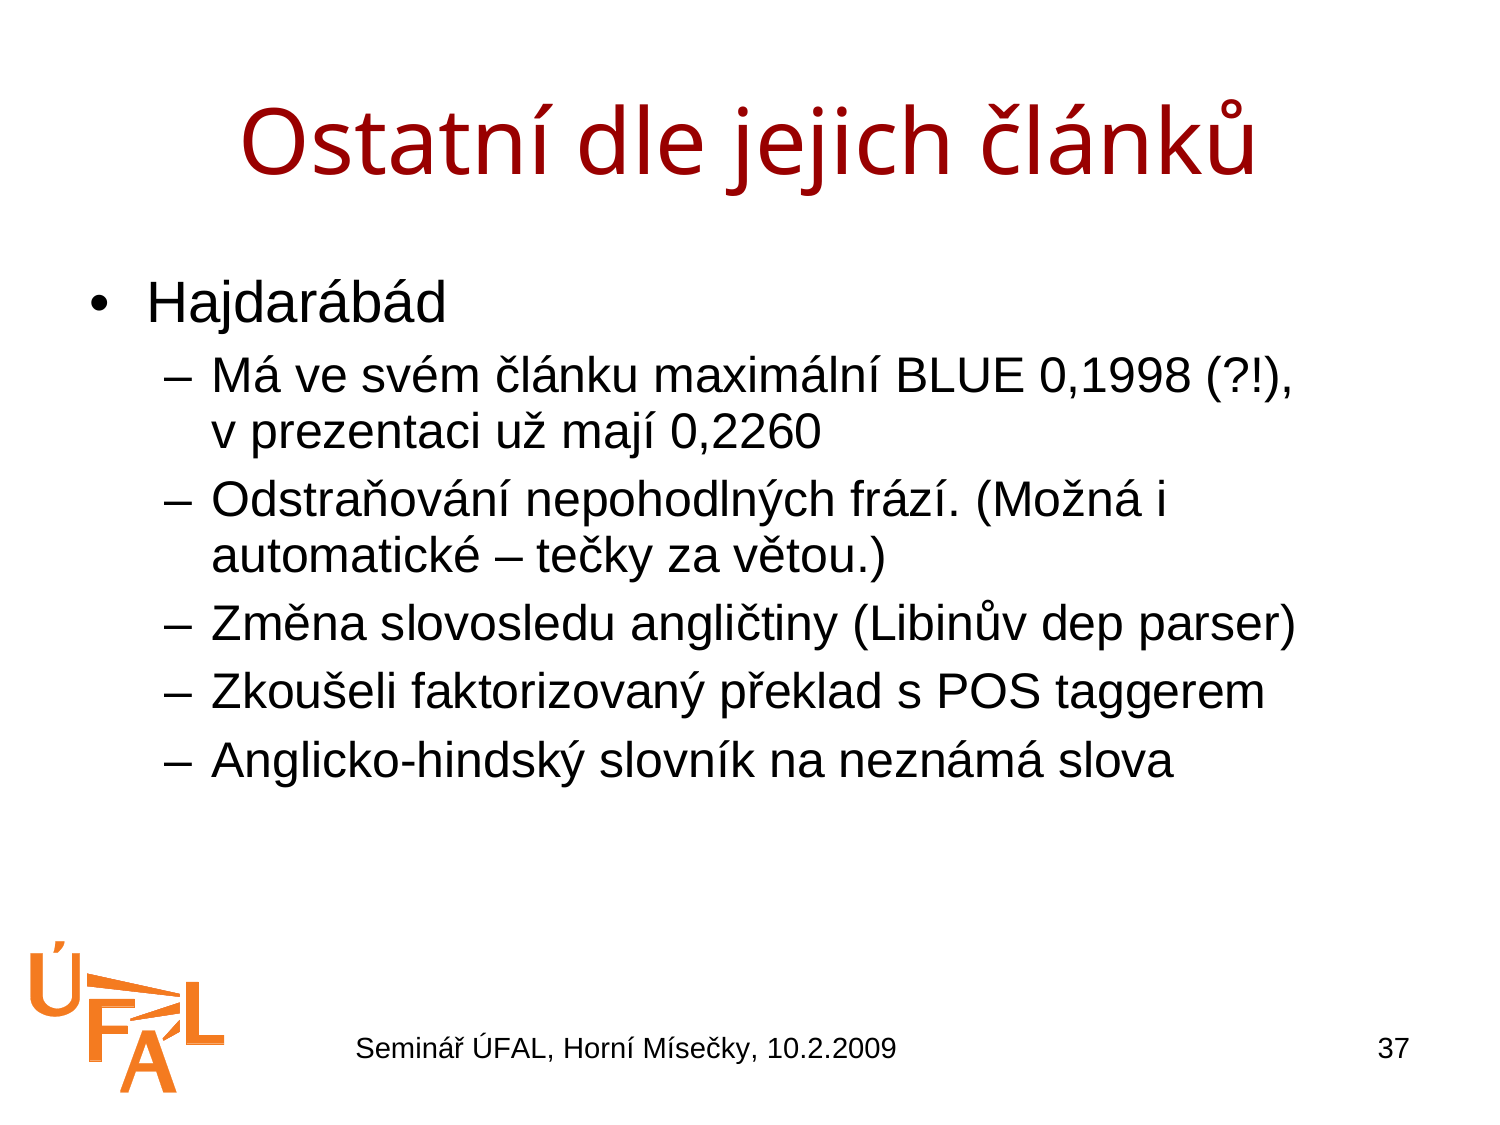

# Ostatní dle jejich článků
Hajdarábád
Má ve svém článku maximální BLUE 0,1998 (?!), v prezentaci už mají 0,2260
Odstraňování nepohodlných frází. (Možná i automatické – tečky za větou.)
Změna slovosledu angličtiny (Libinův dep parser)
Zkoušeli faktorizovaný překlad s POS taggerem
Anglicko-hindský slovník na neznámá slova
Seminář ÚFAL, Horní Mísečky, 10.2.2009
37